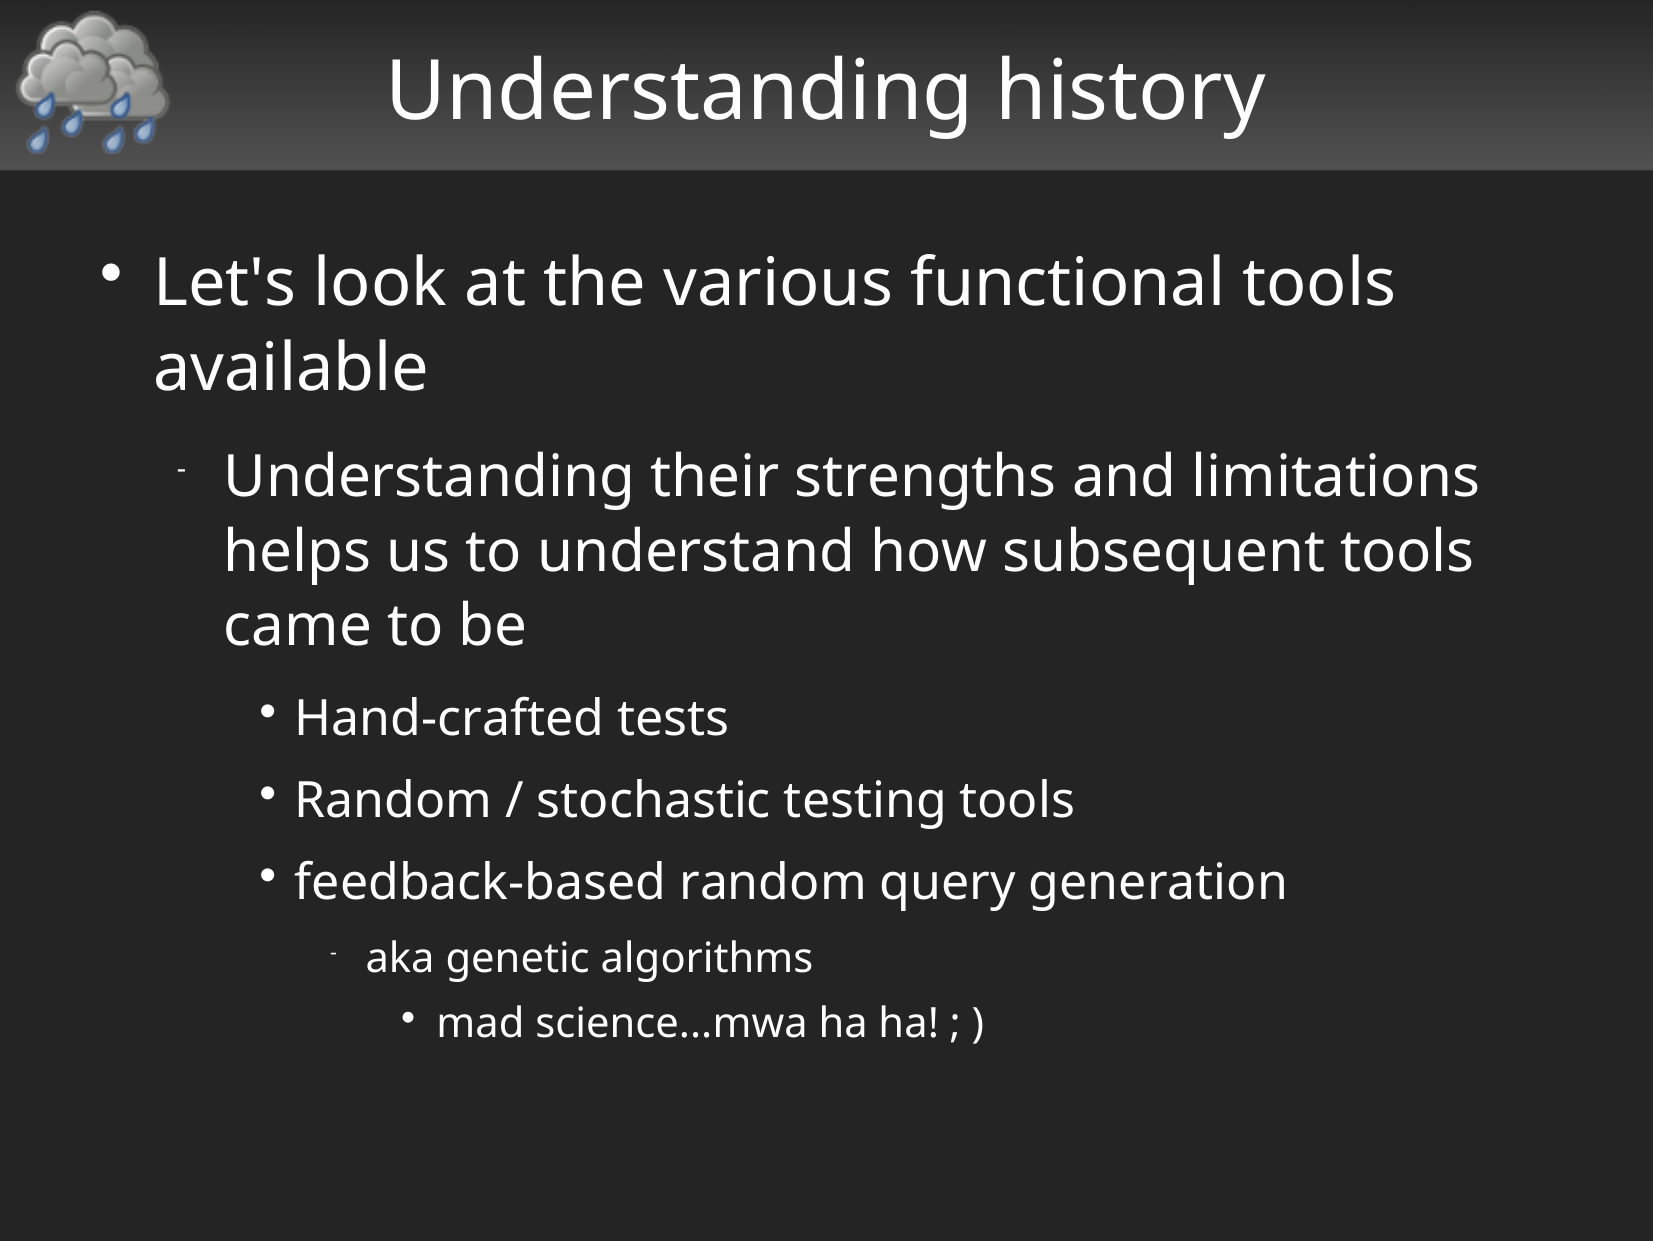

# Understanding history
Let's look at the various functional tools available
Understanding their strengths and limitations helps us to understand how subsequent tools came to be
Hand-crafted tests
Random / stochastic testing tools
feedback-based random query generation
aka genetic algorithms
mad science...mwa ha ha! ; )